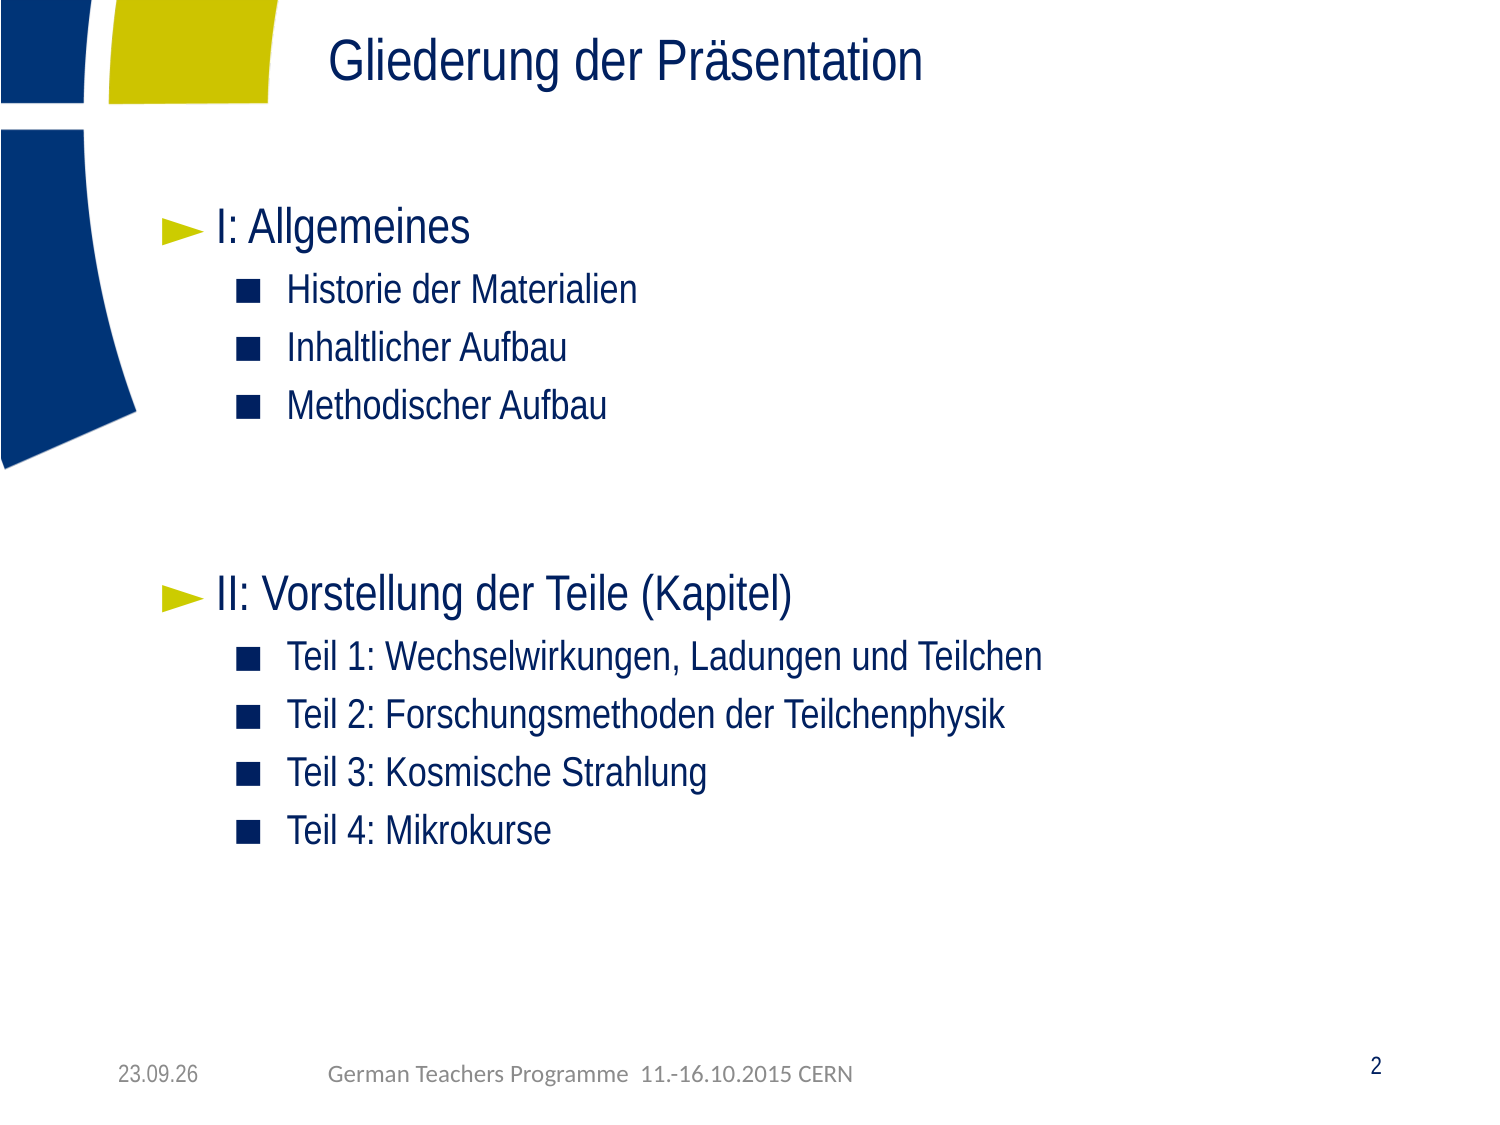

Gliederung der Präsentation
# I: Allgemeines
Historie der Materialien
Inhaltlicher Aufbau
Methodischer Aufbau
II: Vorstellung der Teile (Kapitel)
Teil 1: Wechselwirkungen, Ladungen und Teilchen
Teil 2: Forschungsmethoden der Teilchenphysik
Teil 3: Kosmische Strahlung
Teil 4: Mikrokurse
German Teachers Programme 11.-16.10.2015 CERN